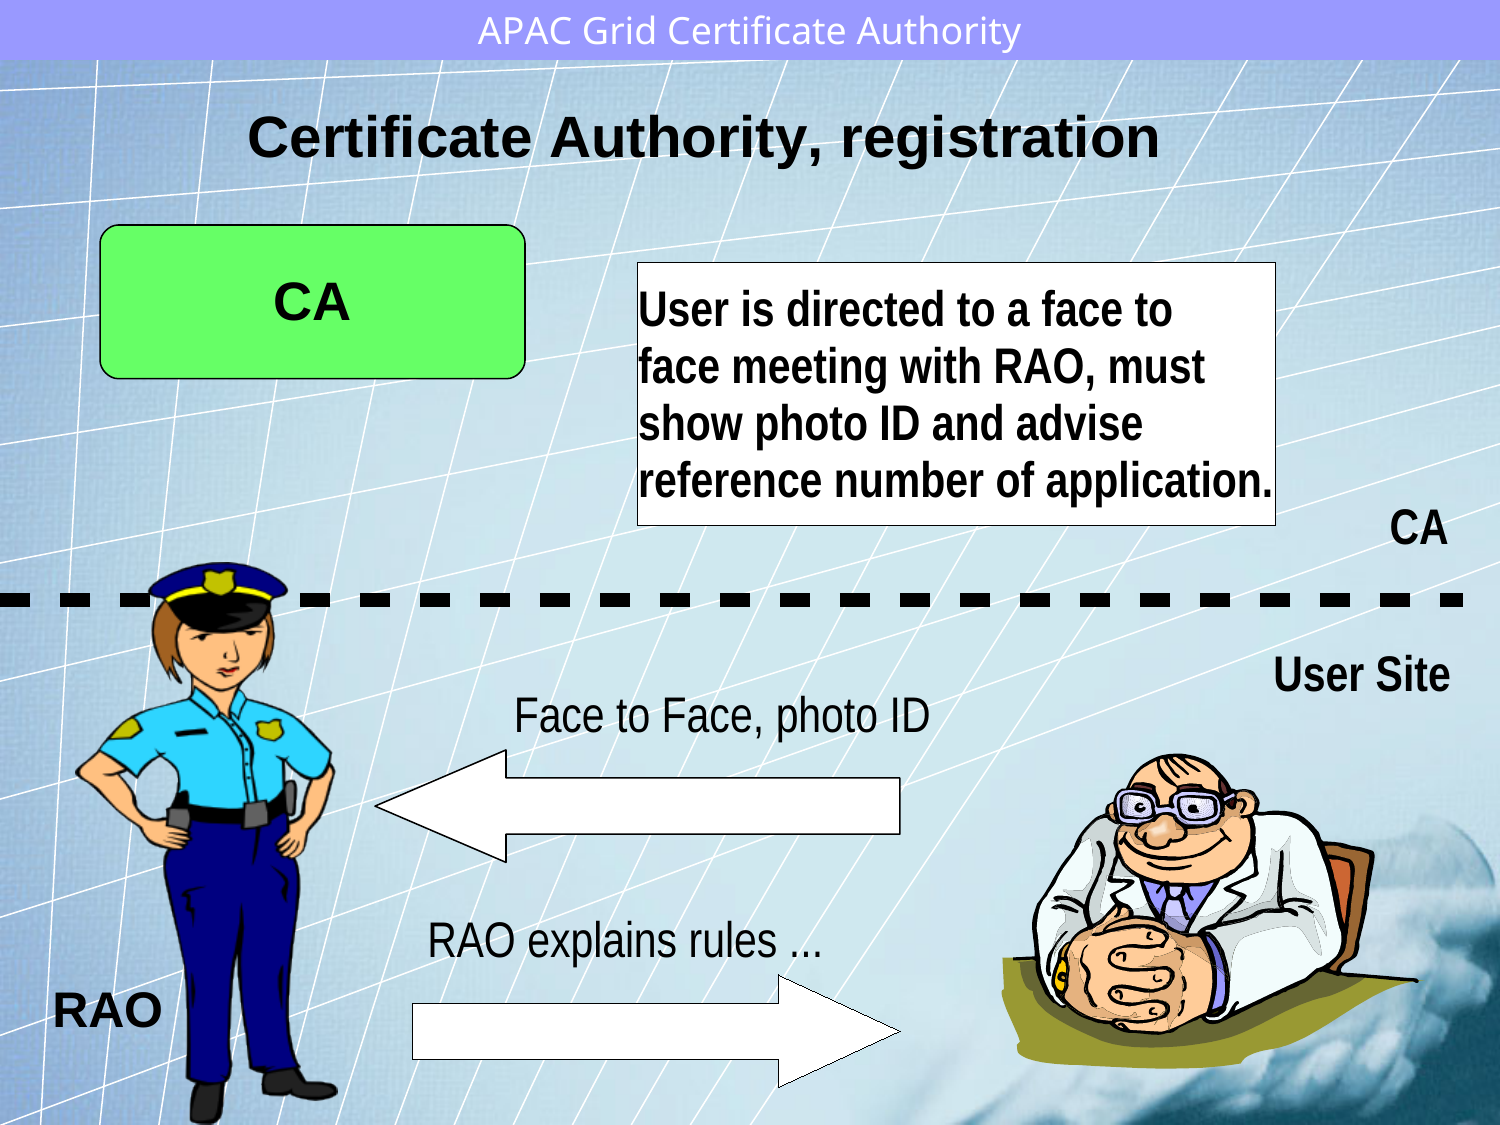

# Certificate Authority, registration
CA
User is directed to a face to
face meeting with RAO, must
show photo ID and advise
reference number of application.
CA
User Site
Face to Face, photo ID
RAO explains rules ...
RAO